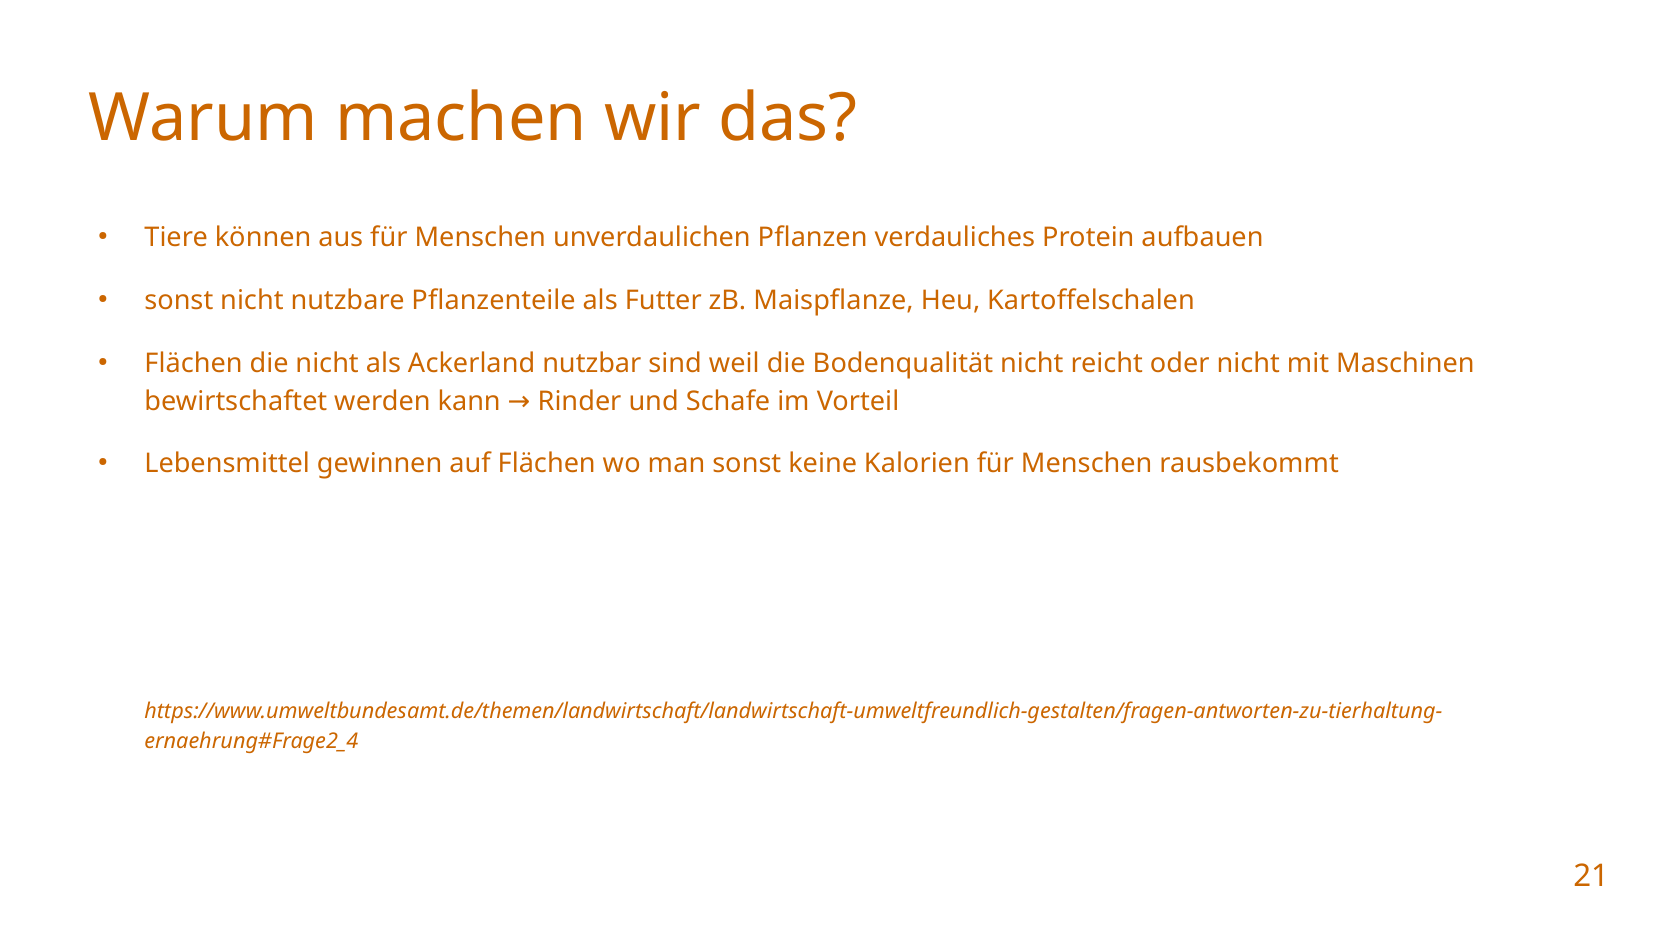

# Warum machen wir das?
Tiere können aus für Menschen unverdaulichen Pflanzen verdauliches Protein aufbauen
sonst nicht nutzbare Pflanzenteile als Futter zB. Maispflanze, Heu, Kartoffelschalen
Flächen die nicht als Ackerland nutzbar sind weil die Bodenqualität nicht reicht oder nicht mit Maschinen bewirtschaftet werden kann → Rinder und Schafe im Vorteil
Lebensmittel gewinnen auf Flächen wo man sonst keine Kalorien für Menschen rausbekommt
https://www.umweltbundesamt.de/themen/landwirtschaft/landwirtschaft-umweltfreundlich-gestalten/fragen-antworten-zu-tierhaltung-ernaehrung#Frage2_4